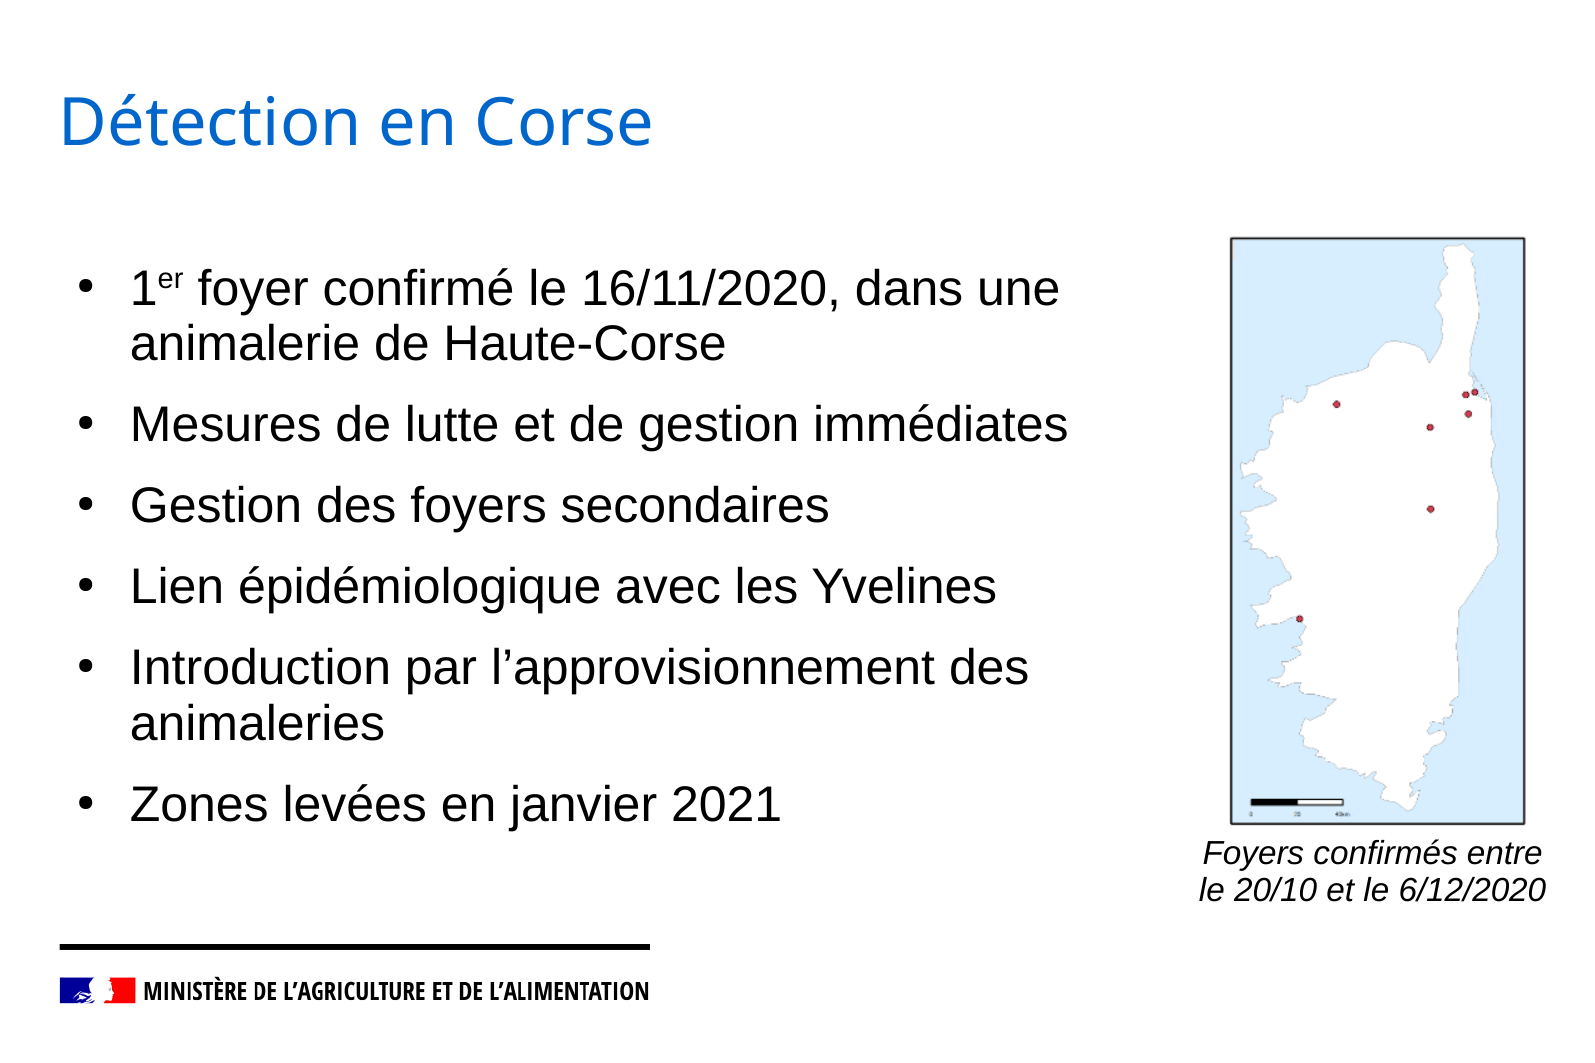

# Détection en Corse
1er foyer confirmé le 16/11/2020, dans une
animalerie de Haute-Corse
Mesures de lutte et de gestion immédiates
Gestion des foyers secondaires
Lien épidémiologique avec les Yvelines
Introduction par l’approvisionnement des
animaleries
Zones levées en janvier 2021
Foyers confirmés entre le 20/10 et le 6/12/2020